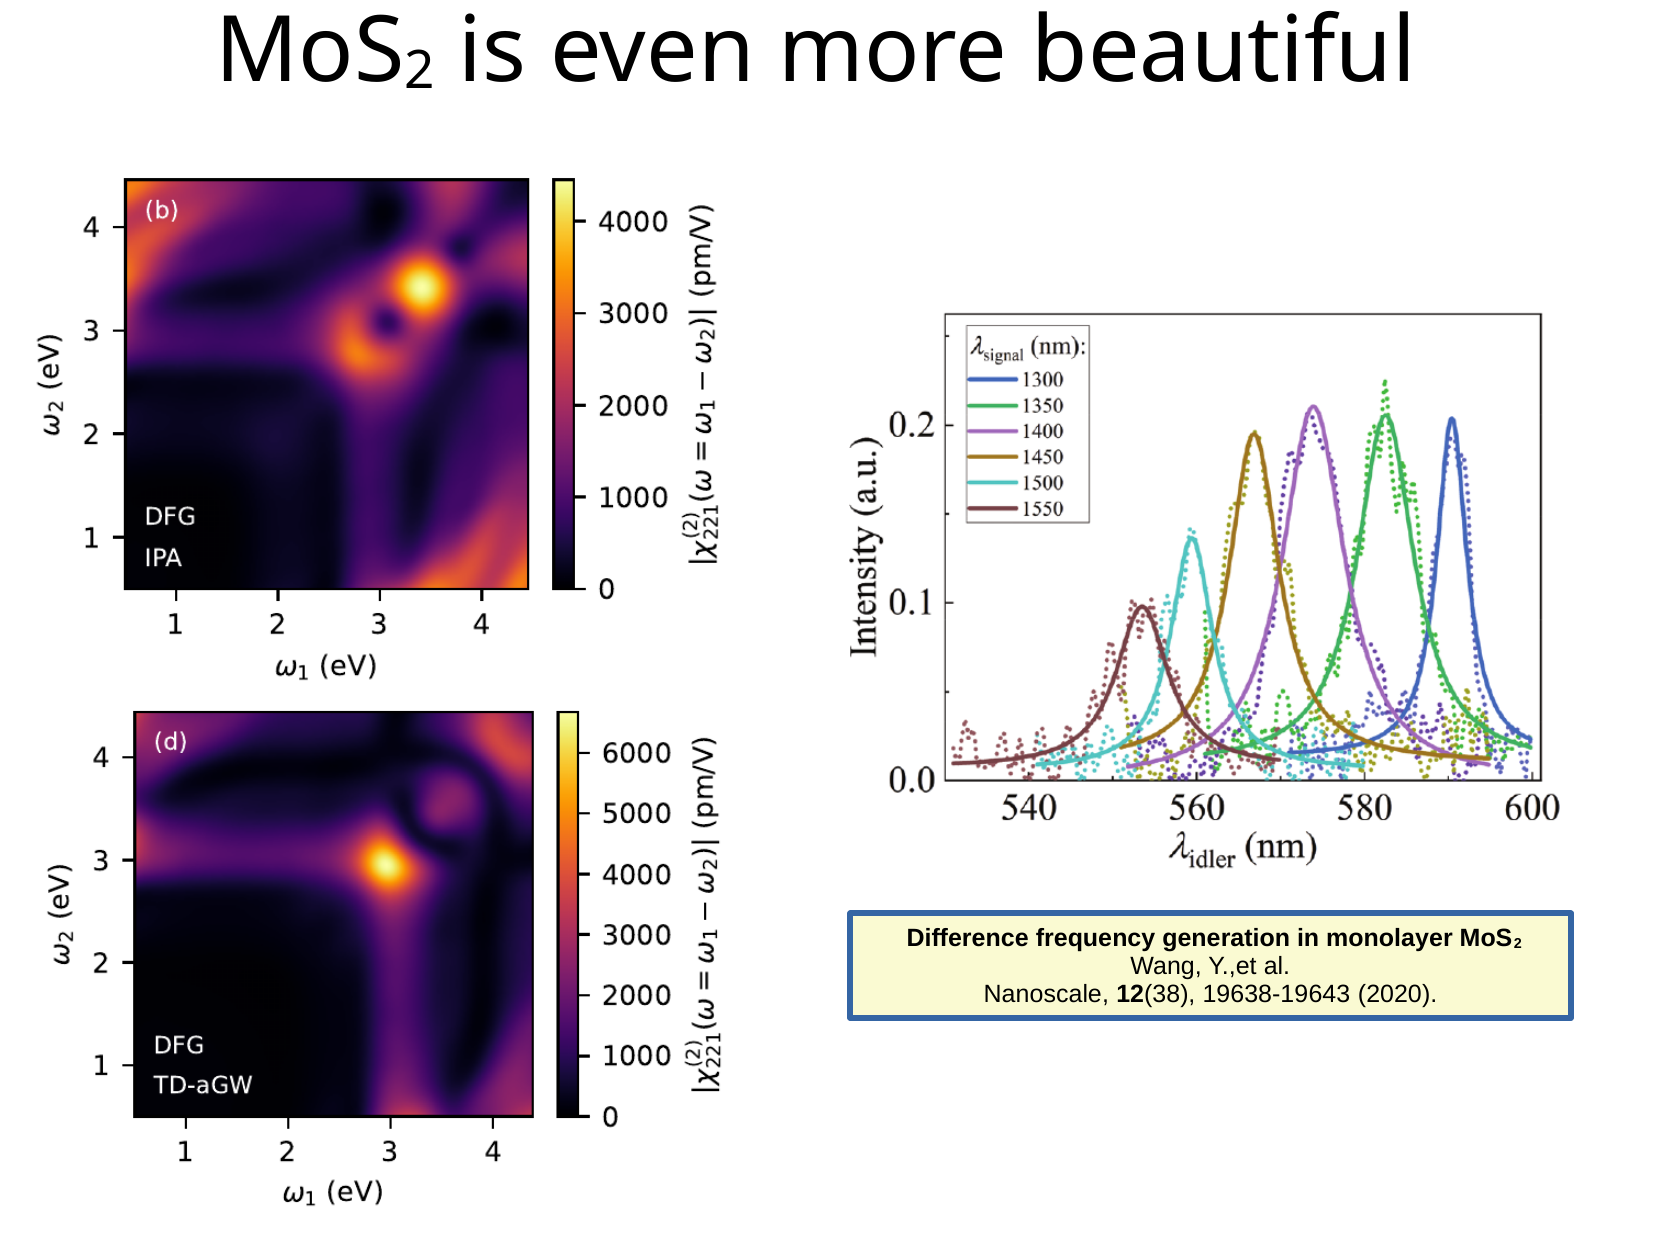

MoS2 is even more beautiful
 Difference frequency generation in monolayer MoS2
Wang, Y.,et al.
Nanoscale, 12(38), 19638-19643 (2020).